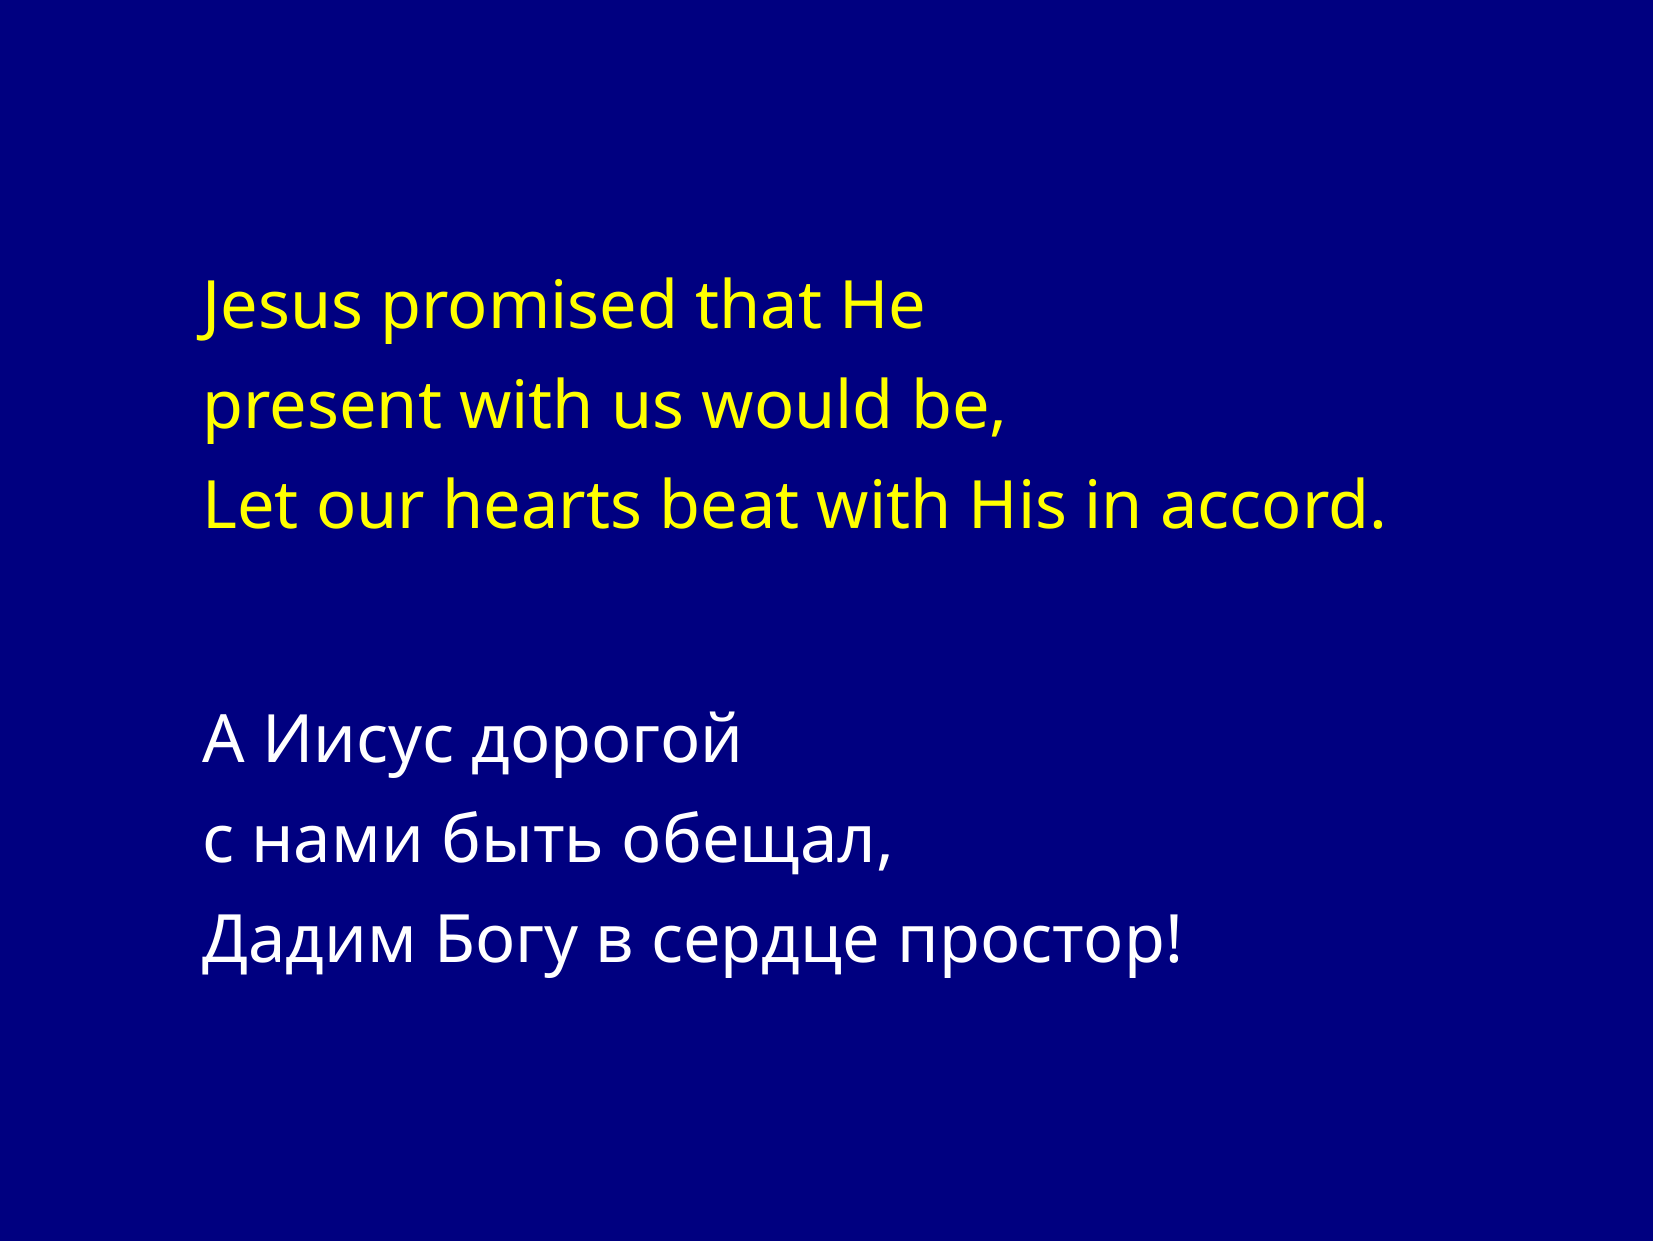

Jesus promised that He
	present with us would be,
	Let our hearts beat with His in accord.
	А Иисус дорогой
	с нами быть обещал,
	Дадим Богу в сердце простор!